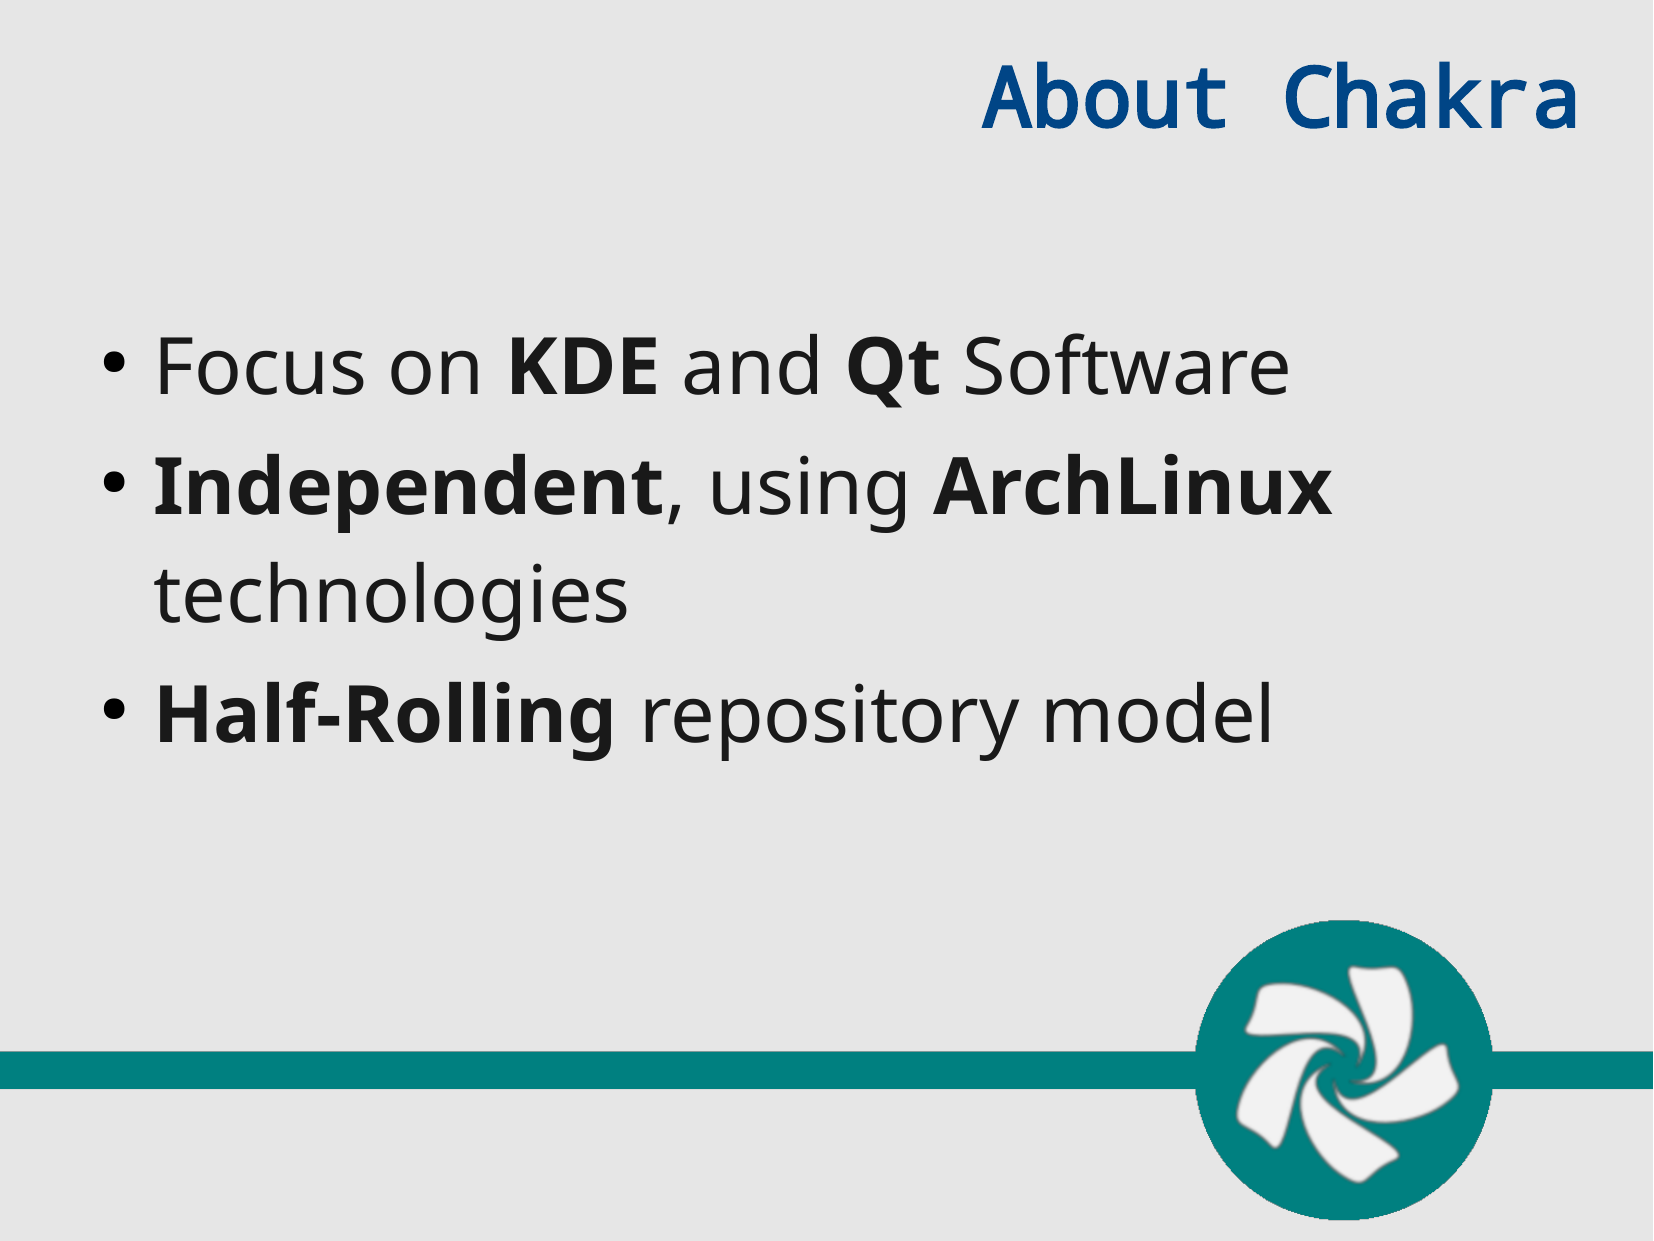

# About Chakra
Focus on KDE and Qt Software
Independent, using ArchLinux technologies
Half-Rolling repository model